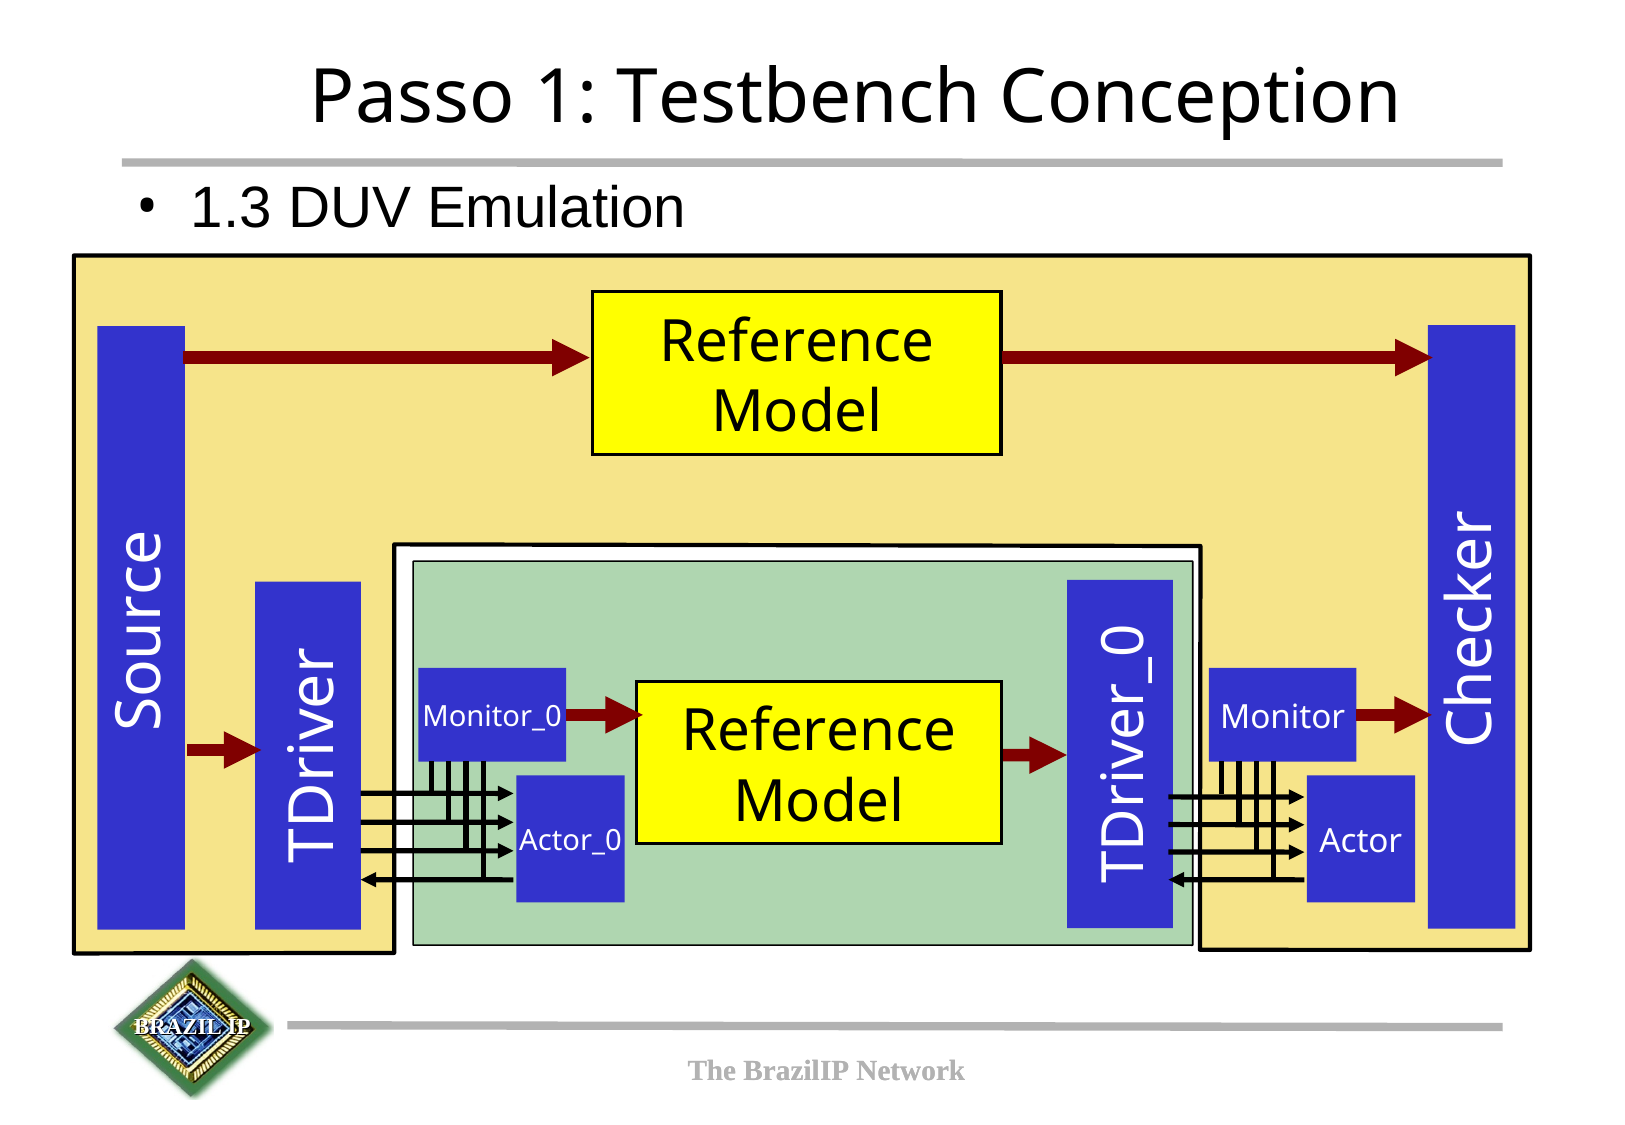

Passo 1: Testbench Conception
1.3 DUV Emulation
Reference
Model
Checker
Source
TDriver_0
TDriver
Monitor_0
Monitor
Reference
Model
Actor_0
Actor